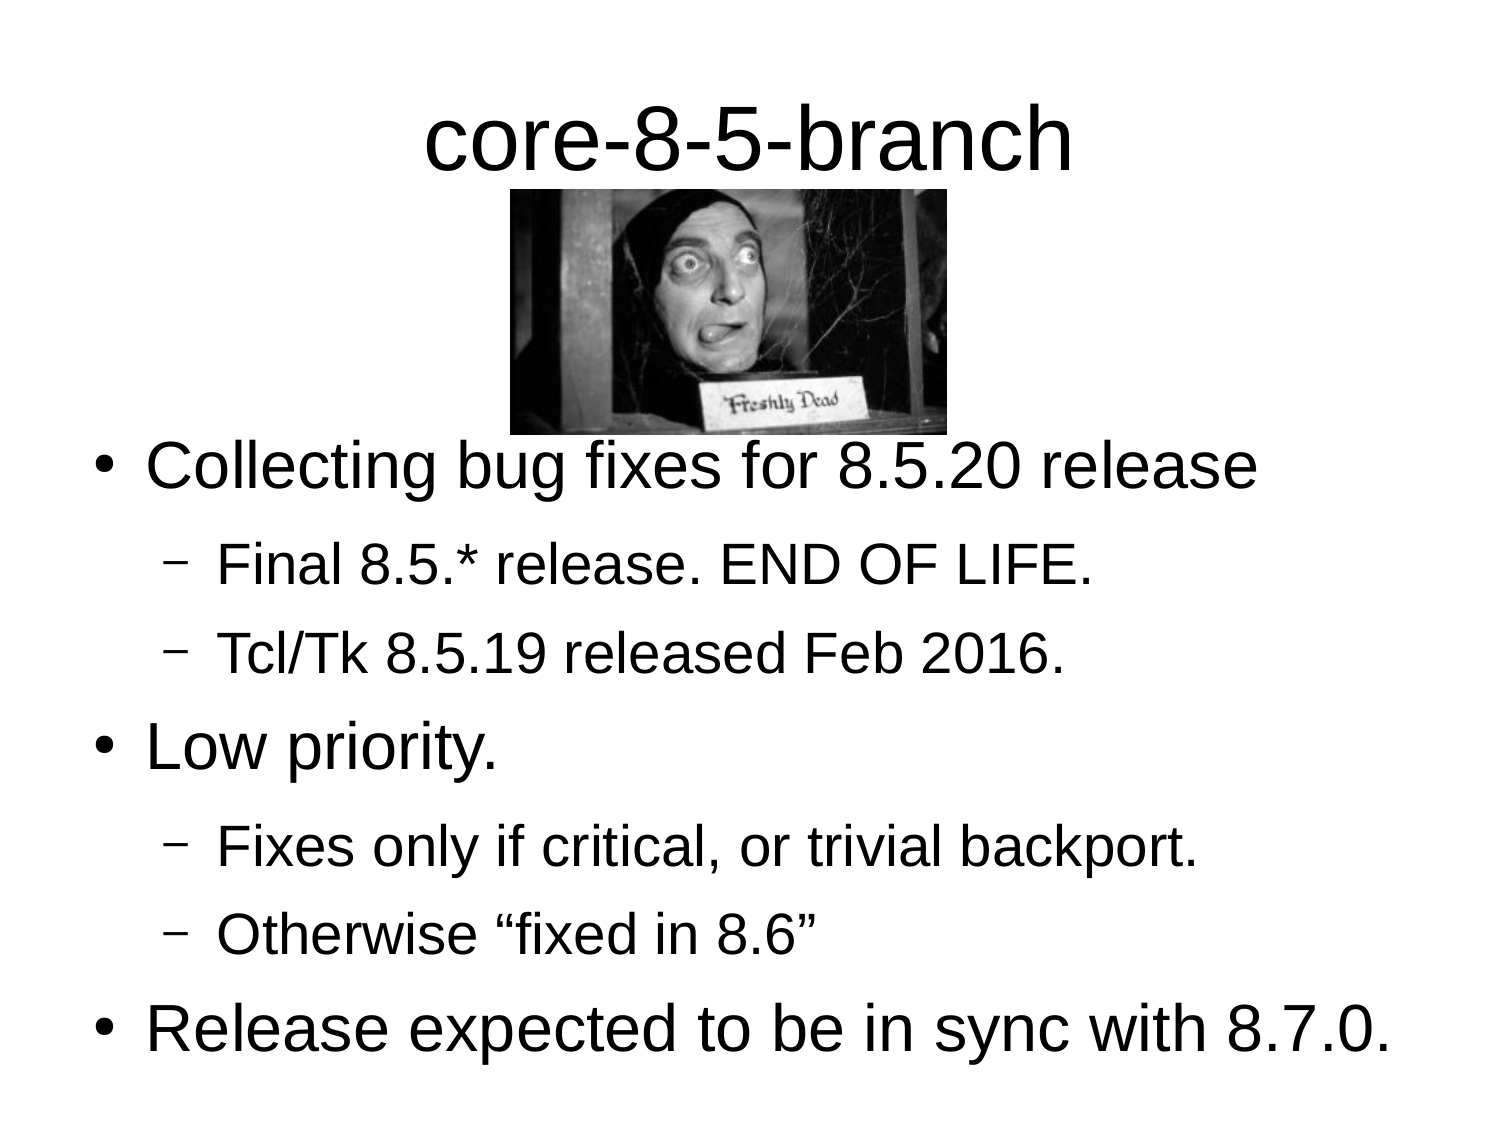

# core-8-5-branch
Collecting bug fixes for 8.5.20 release
Final 8.5.* release. END OF LIFE.
Tcl/Tk 8.5.19 released Feb 2016.
Low priority.
Fixes only if critical, or trivial backport.
Otherwise “fixed in 8.6”
Release expected to be in sync with 8.7.0.